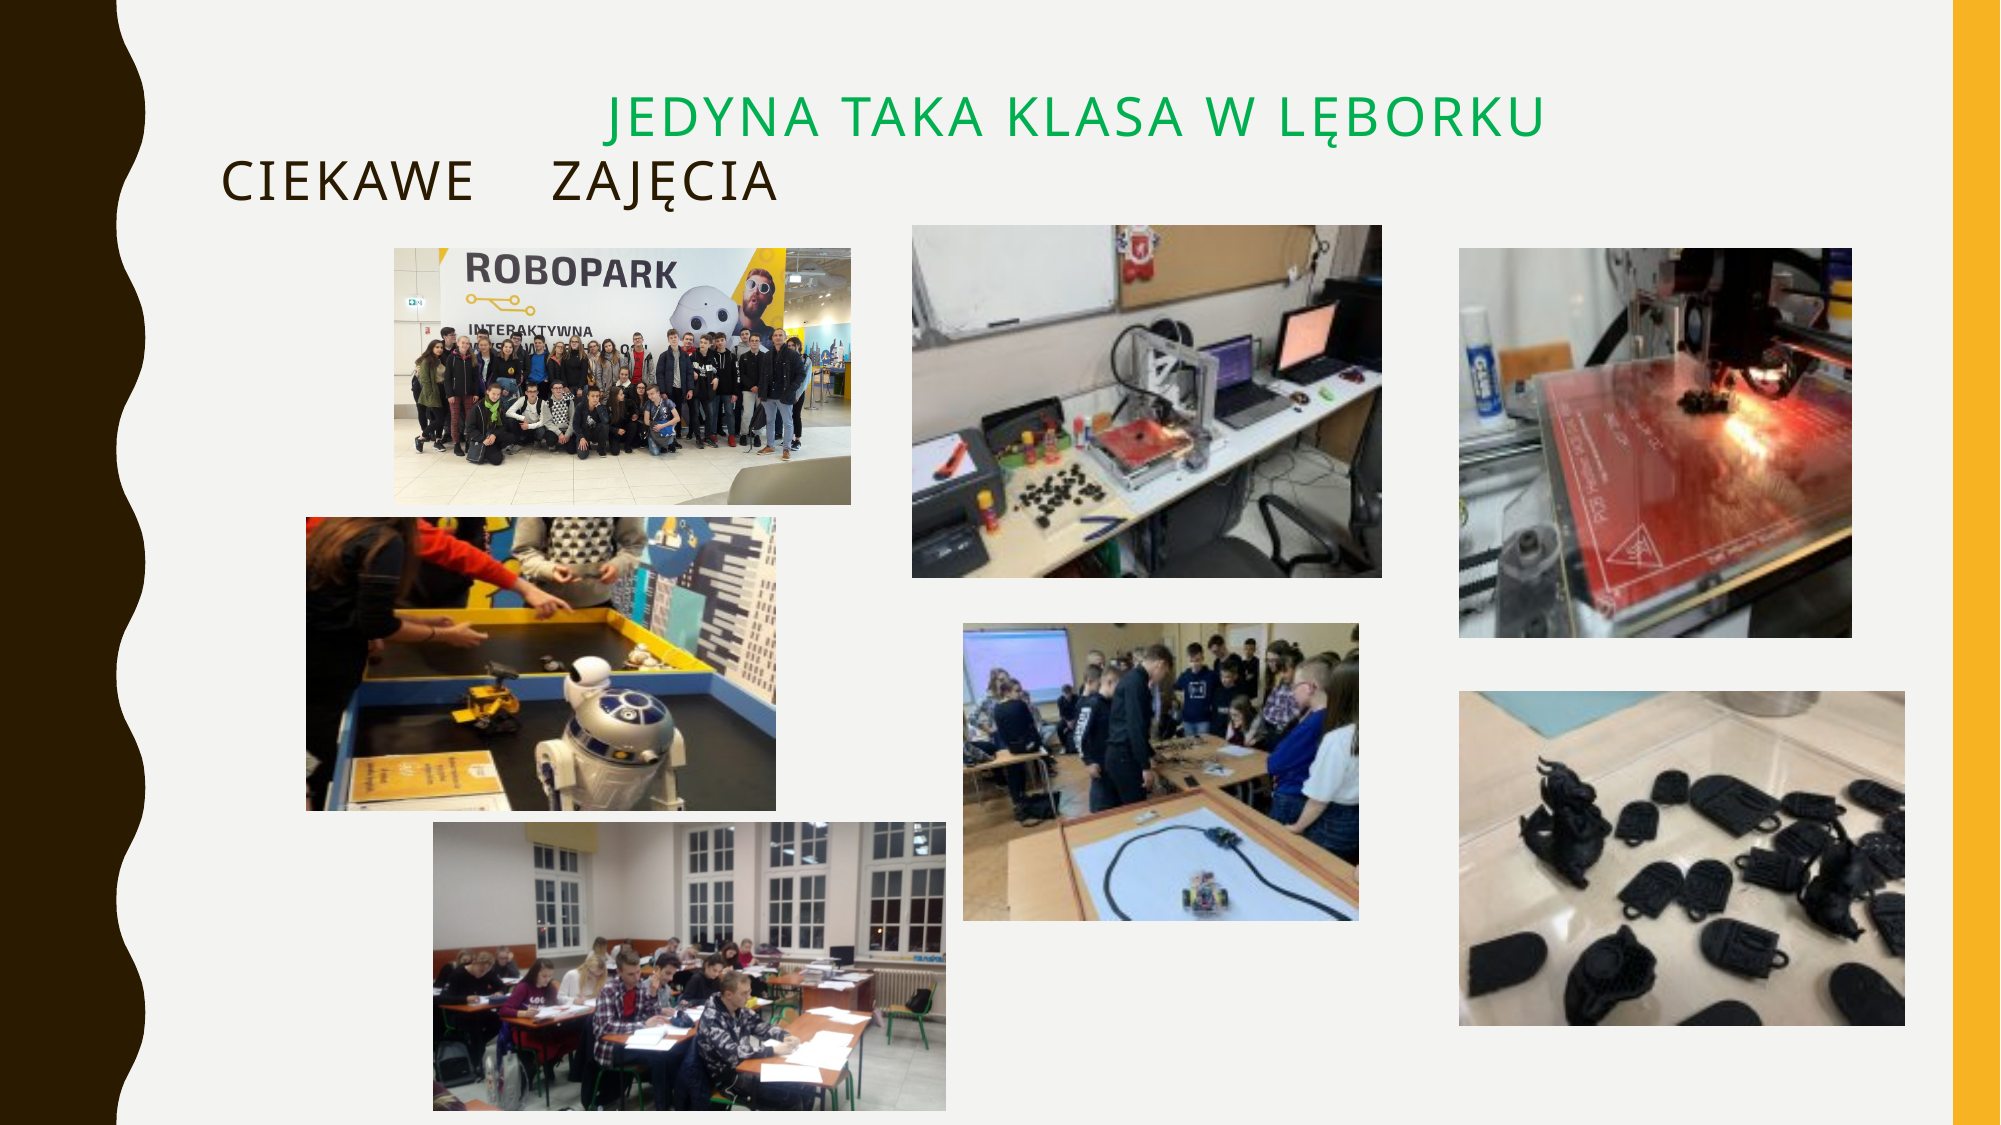

# Jedyna taka klasa w Lęborku Ciekawe zajęcia